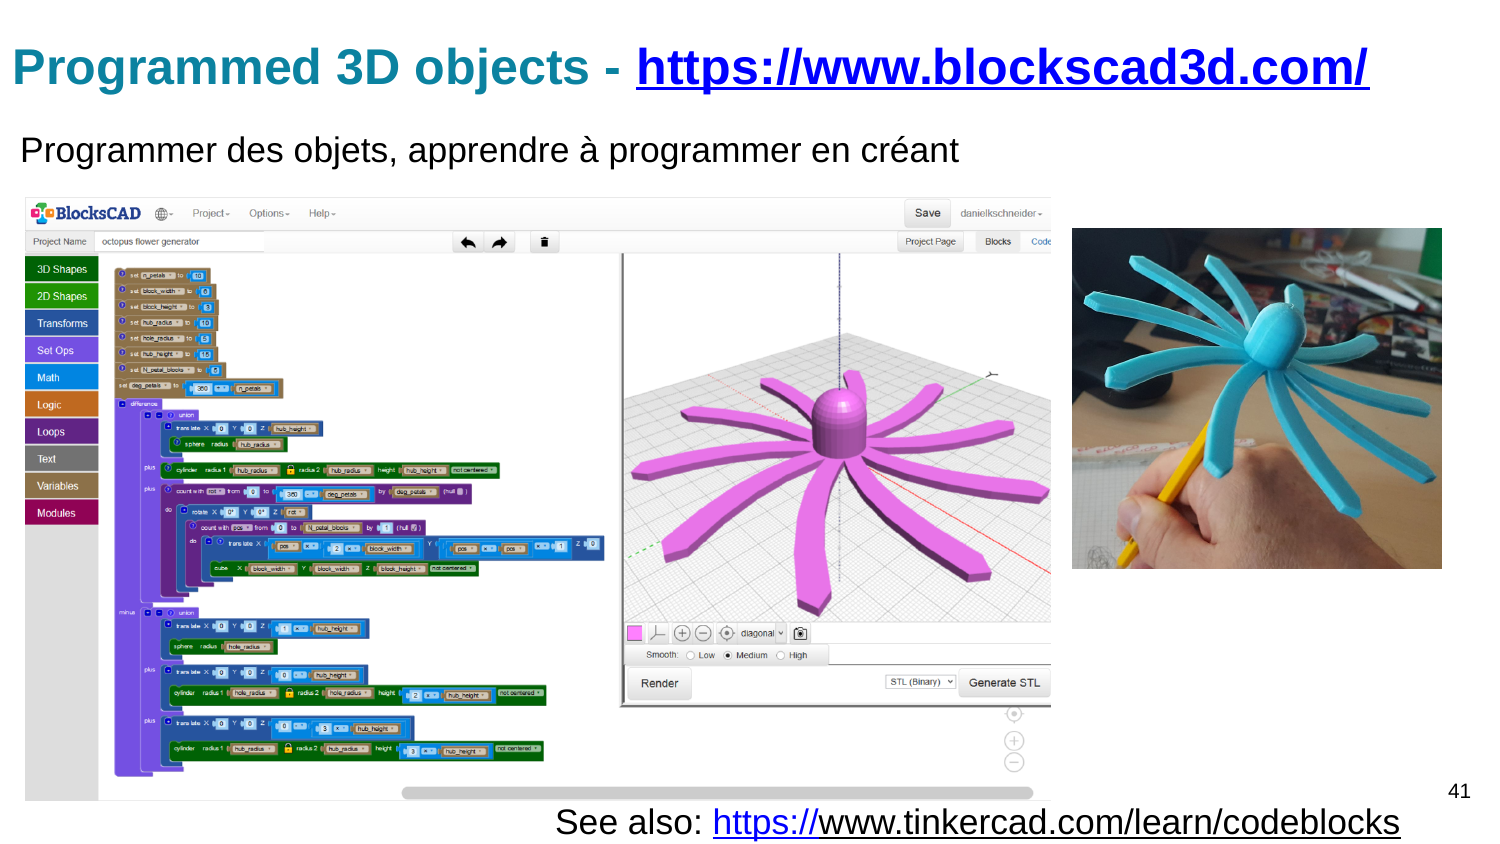

# Programmed 3D objects - https://www.blockscad3d.com/
Programmer des objets, apprendre à programmer en créant
See also: https://www.tinkercad.com/learn/codeblocks